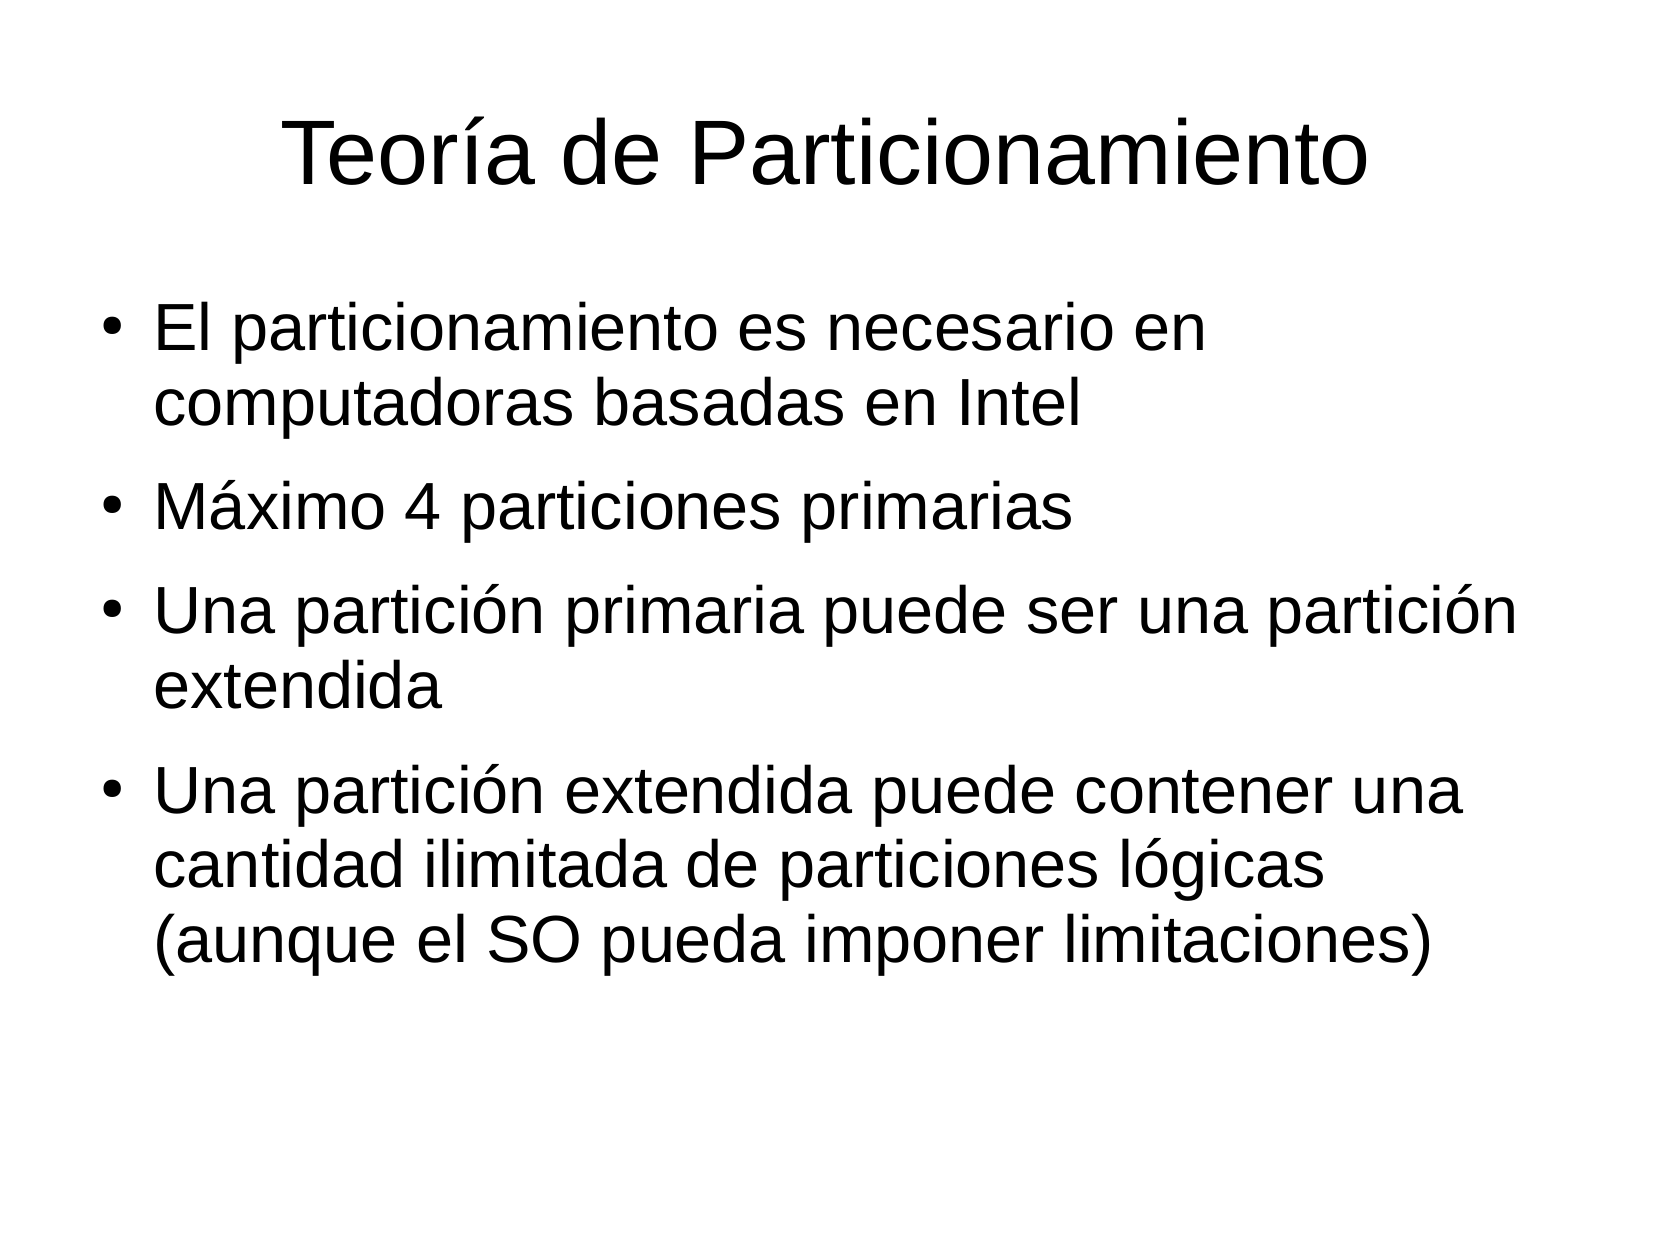

# Teoría de Particionamiento
El particionamiento es necesario en computadoras basadas en Intel
Máximo 4 particiones primarias
Una partición primaria puede ser una partición extendida
Una partición extendida puede contener una cantidad ilimitada de particiones lógicas (aunque el SO pueda imponer limitaciones)